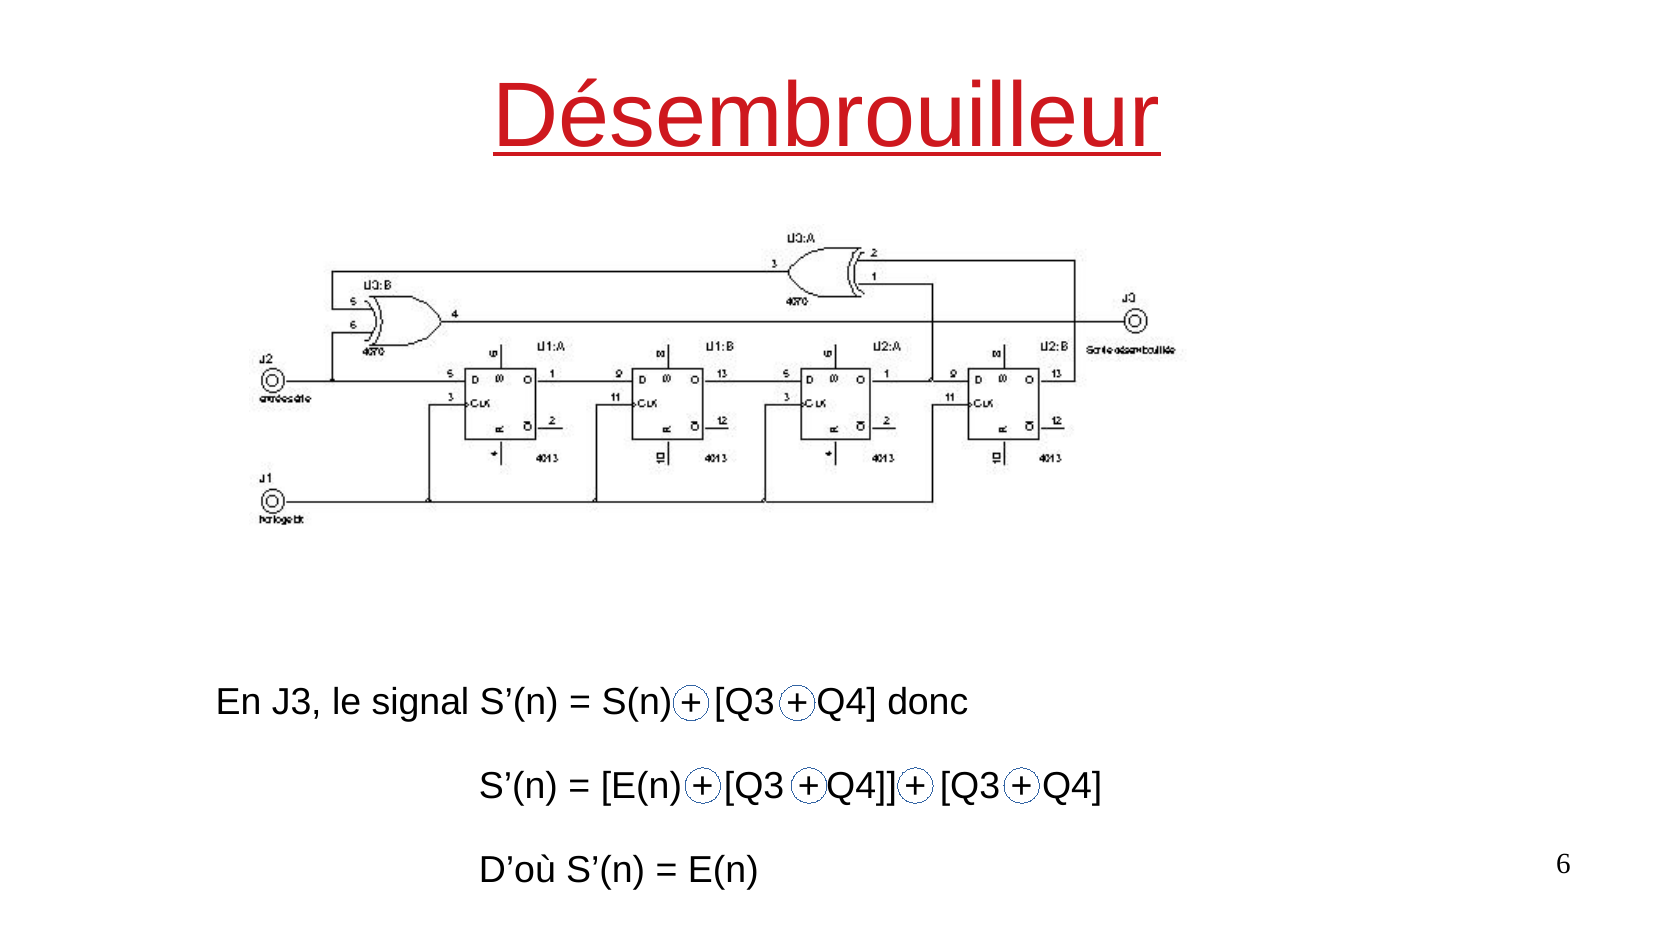

# Désembrouilleur
En J3, le signal S’(n) = S(n) [Q3 Q4] donc
			 S’(n) = [E(n) [Q3 Q4]] [Q3 Q4]
			 D’où S’(n) = E(n)
+
+
+
+
+
+
6